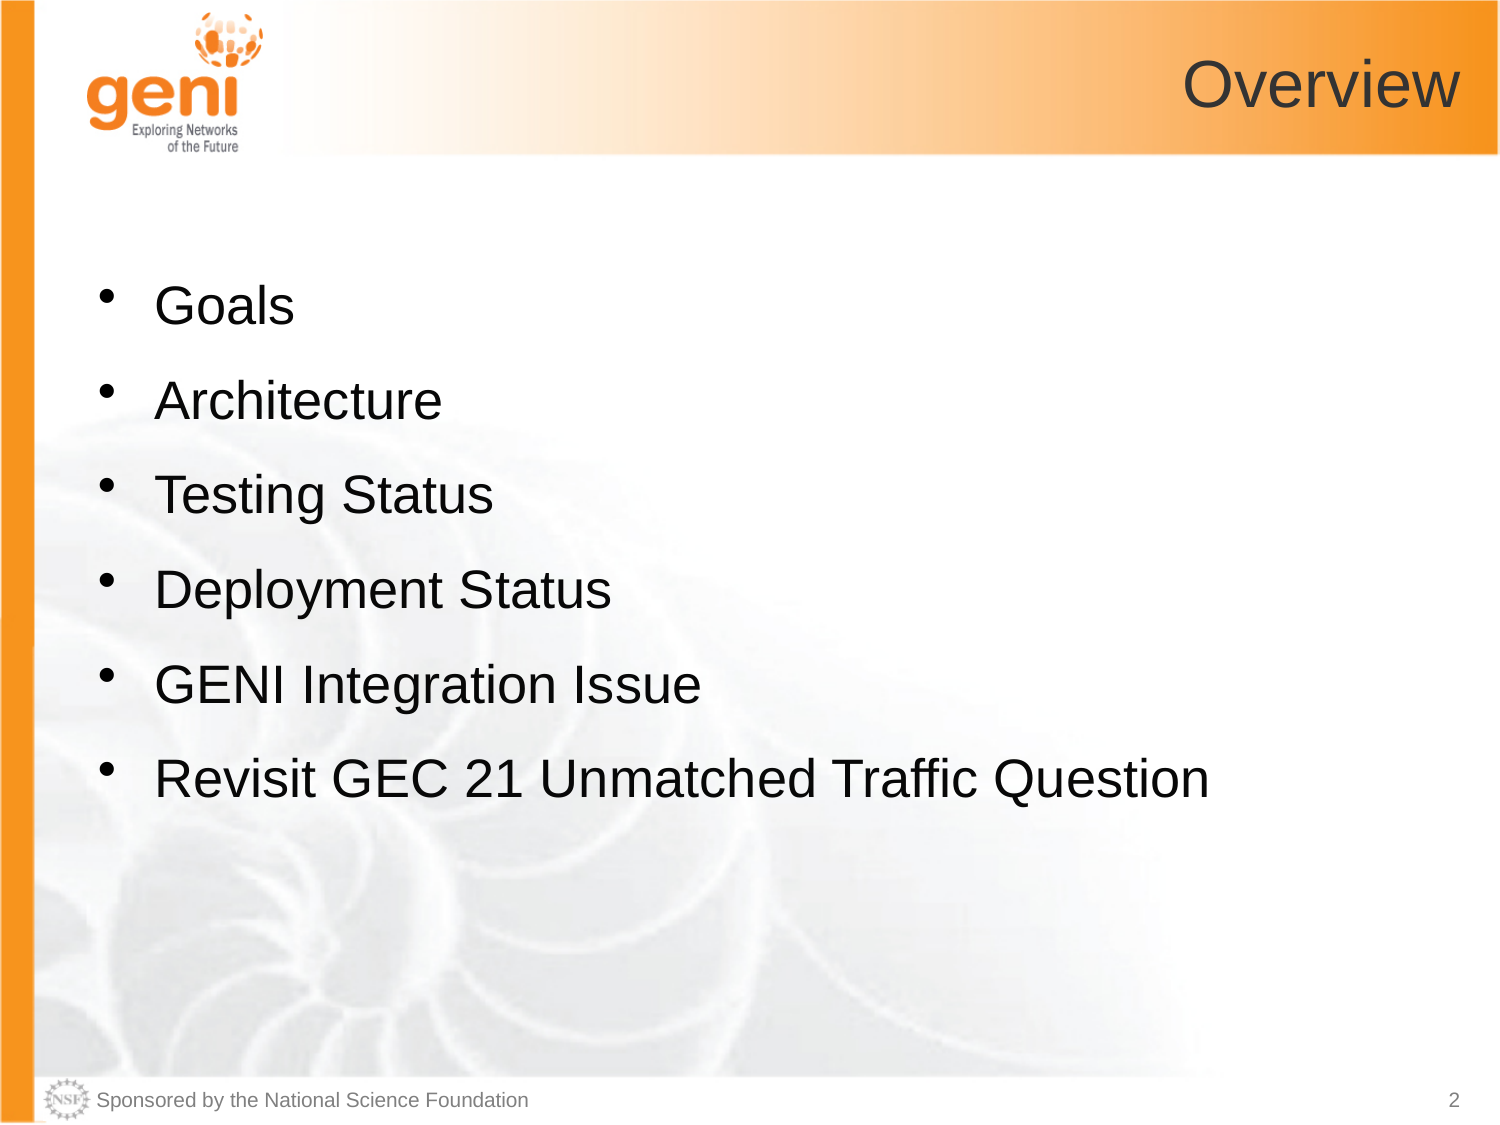

# Overview
Goals
Architecture
Testing Status
Deployment Status
GENI Integration Issue
Revisit GEC 21 Unmatched Traffic Question